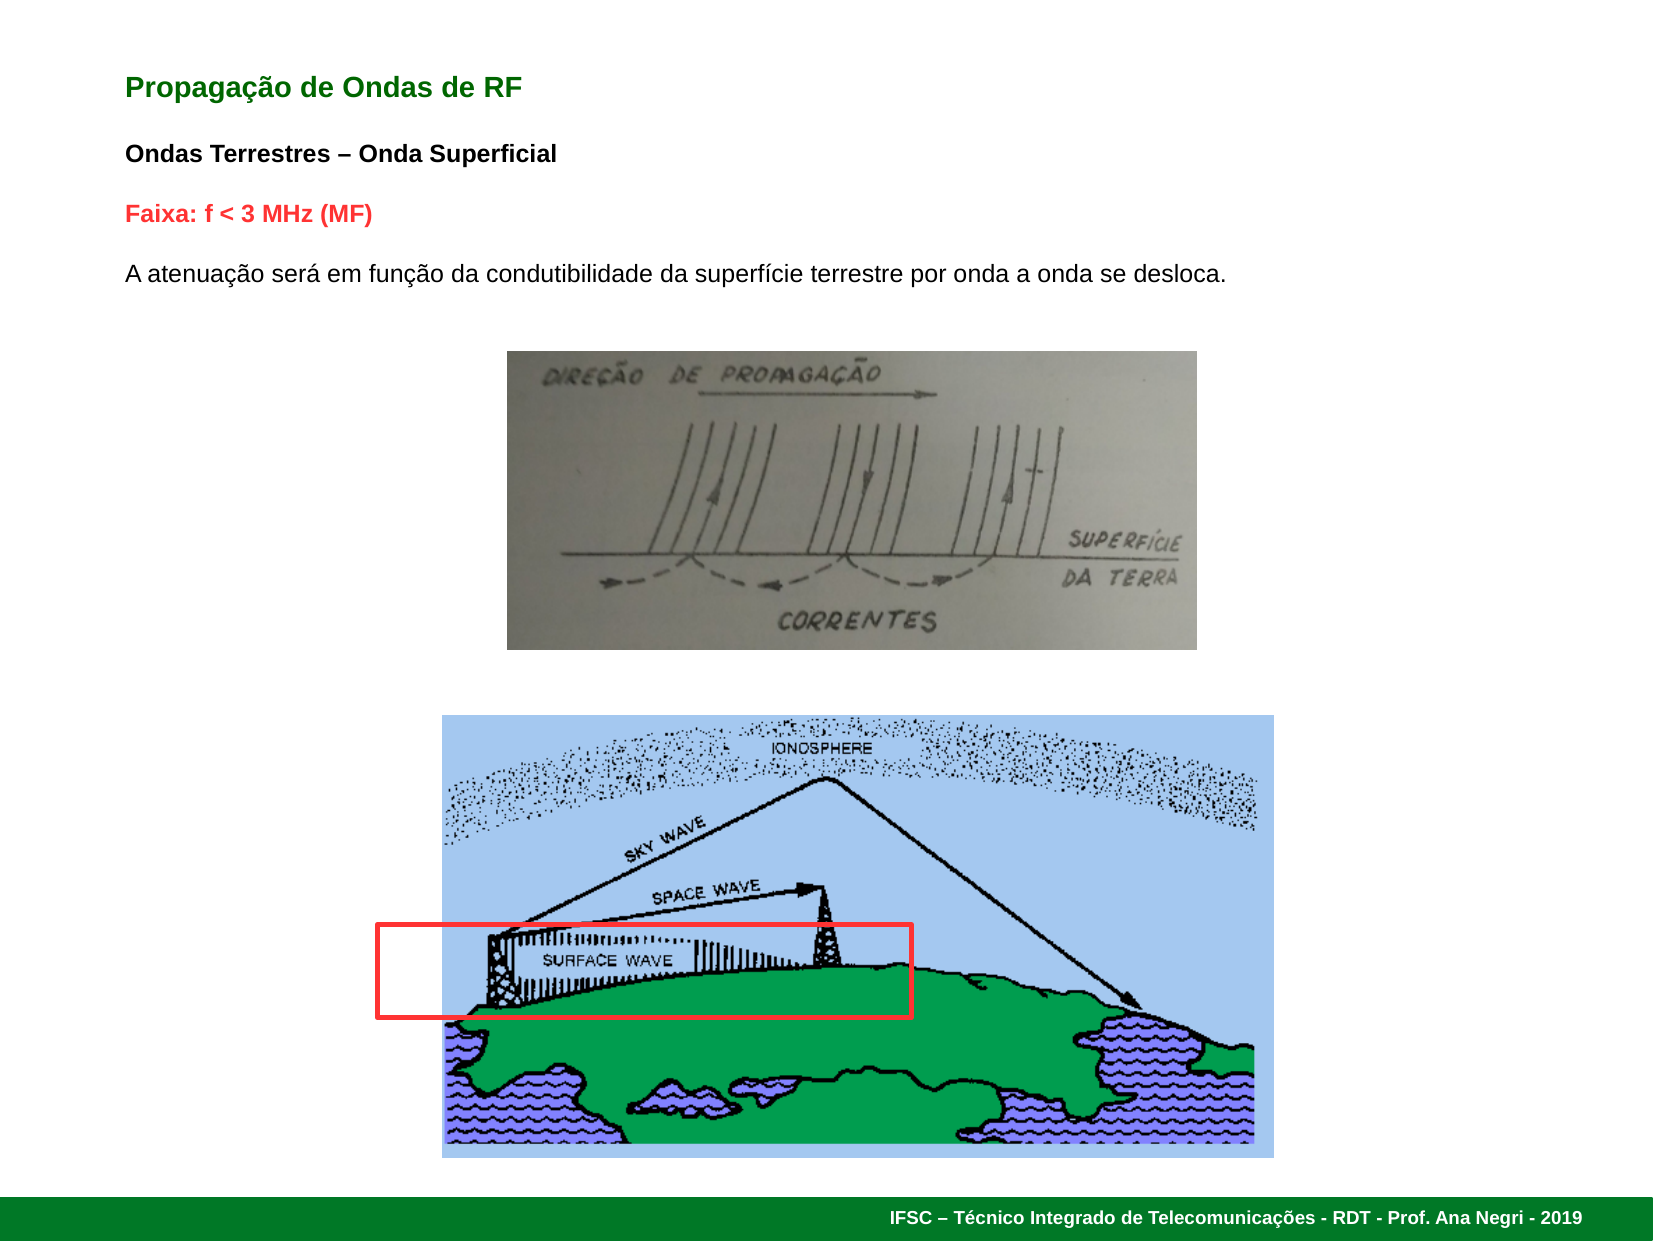

Propagação de Ondas de RF
Ondas Terrestres – Onda Superficial
Faixa: f < 3 MHz (MF)
A atenuação será em função da condutibilidade da superfície terrestre por onda a onda se desloca.
IFSC – Técnico Integrado de Telecomunicações - RDT - Prof. Ana Negri - 2019